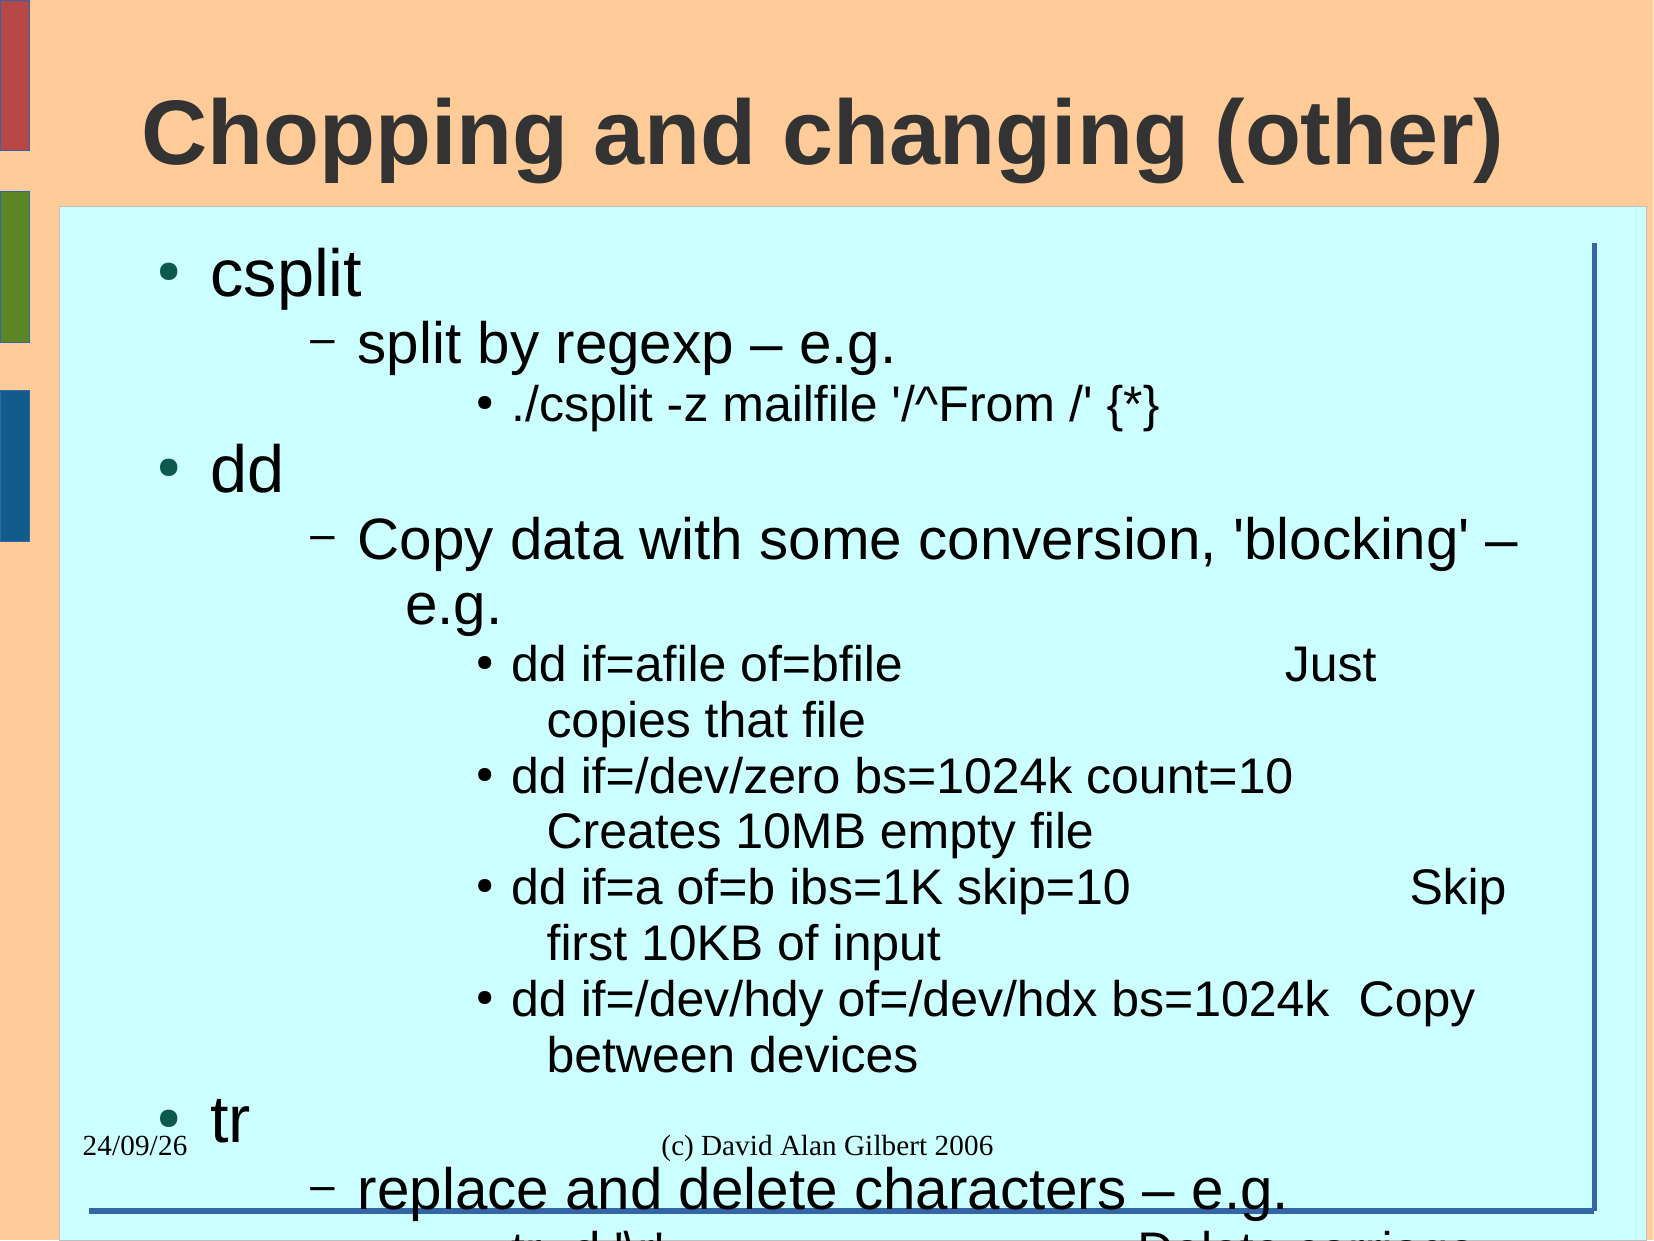

# Chopping and changing (other)
csplit
split by regexp – e.g.
./csplit -z mailfile '/^From /' {*}
dd
Copy data with some conversion, 'blocking' – e.g.
dd if=afile of=bfile						Just copies that file
dd if=/dev/zero bs=1024k count=10 Creates 10MB empty file
dd if=a of=b ibs=1K skip=10 Skip first 10KB of input
dd if=/dev/hdy of=/dev/hdx bs=1024k	Copy between devices
tr
replace and delete characters – e.g.
tr -d '\r'							Delete carriage returns
tr ':' ','							Convert : separate to , separated
(c) David Alan Gilbert 2006